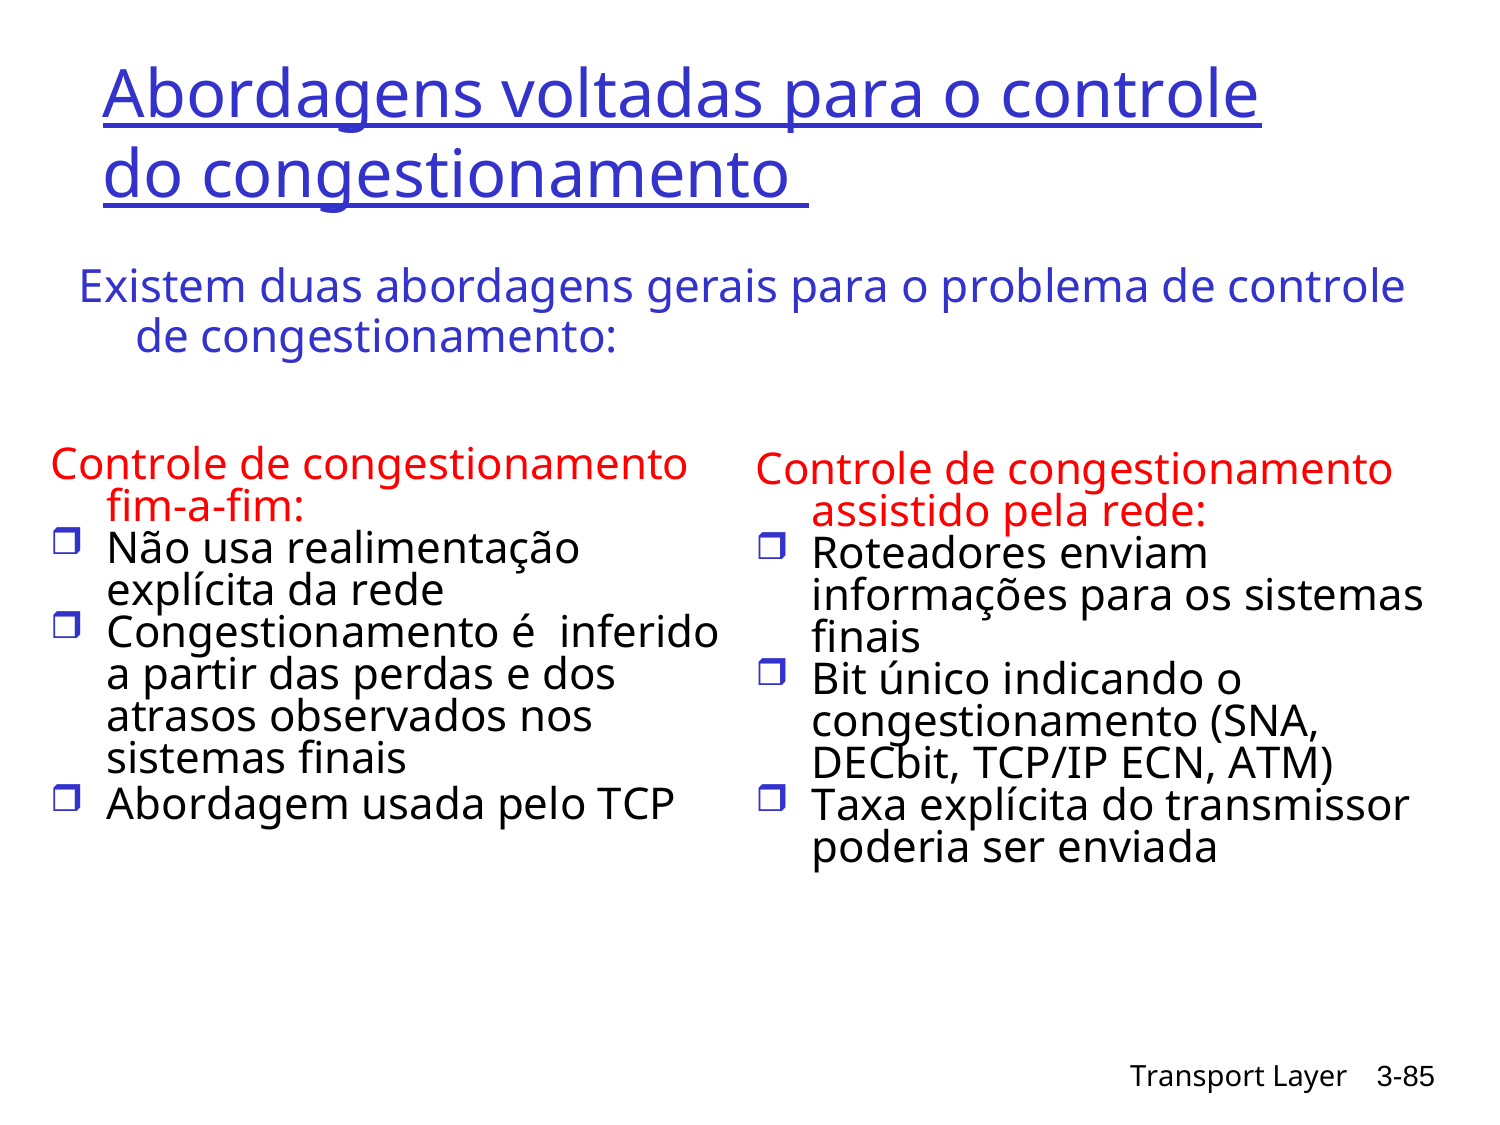

# Abordagens voltadas para o controle do congestionamento
Existem duas abordagens gerais para o problema de controle de congestionamento:
Controle de congestionamento fim-a-fim:
Não usa realimentação explícita da rede
Congestionamento é inferido a partir das perdas e dos atrasos observados nos sistemas finais
Abordagem usada pelo TCP
Controle de congestionamento assistido pela rede:
Roteadores enviam informações para os sistemas finais
Bit único indicando o congestionamento (SNA, DECbit, TCP/IP ECN, ATM)
Taxa explícita do transmissor poderia ser enviada
Transport Layer